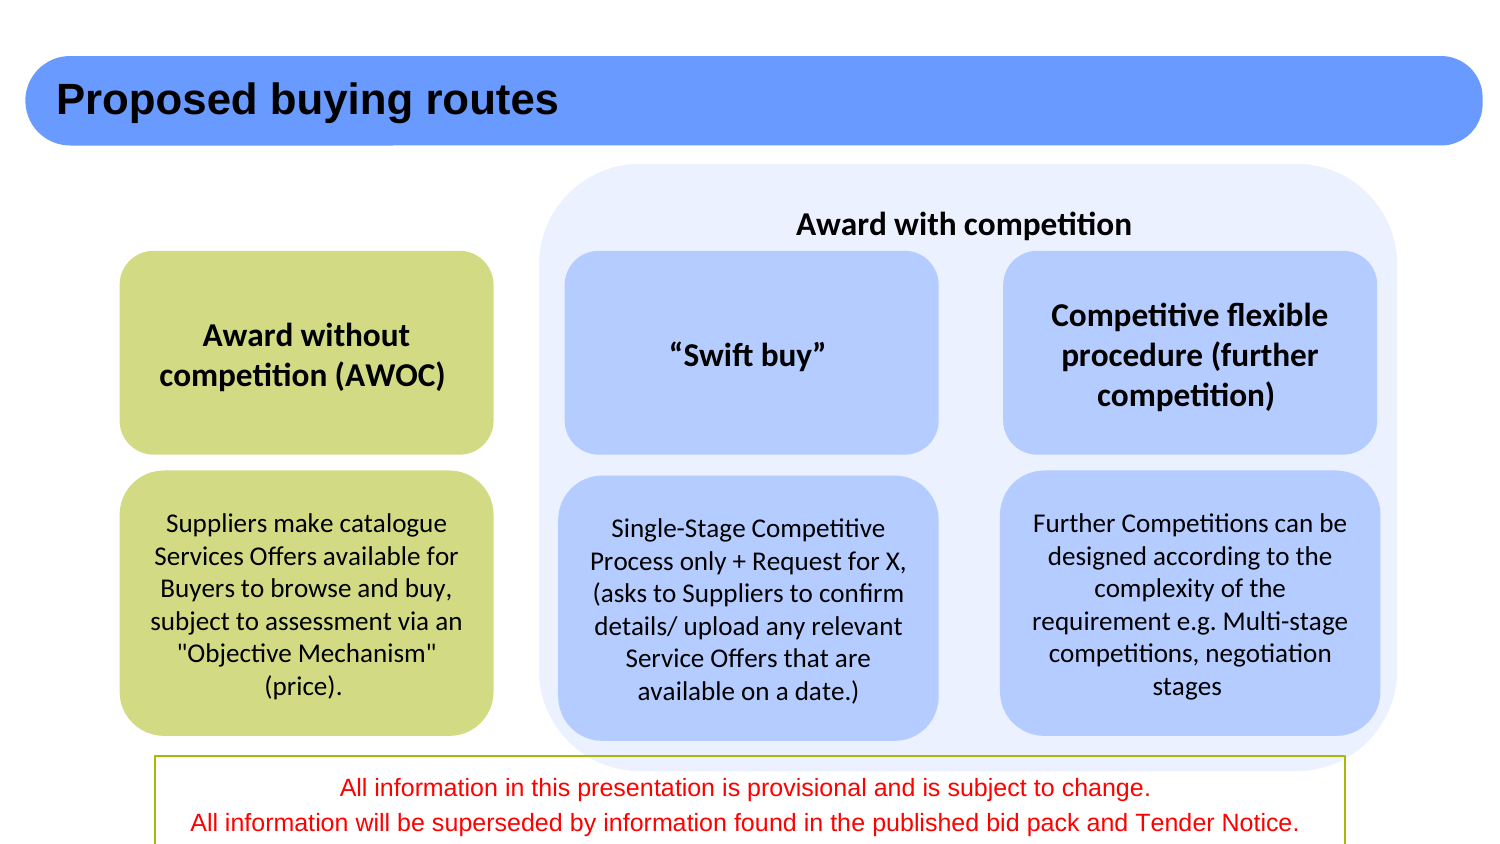

# Proposed buying routes
Award with competition
Award without competition (AWOC)
“Swift buy”
Competitive flexible procedure (further competition)
Suppliers make catalogue Services Offers available for Buyers to browse and buy, subject to assessment via an "Objective Mechanism" (price).
Further Competitions can be designed according to the complexity of the requirement e.g. Multi-stage competitions, negotiation stages
Single-Stage Competitive
Process only + Request for X, (asks to Suppliers to confirm details/ upload any relevant Service Offers that are available on a date.)
All information in this presentation is provisional and is subject to change.
All information will be superseded by information found in the published bid pack and Tender Notice.